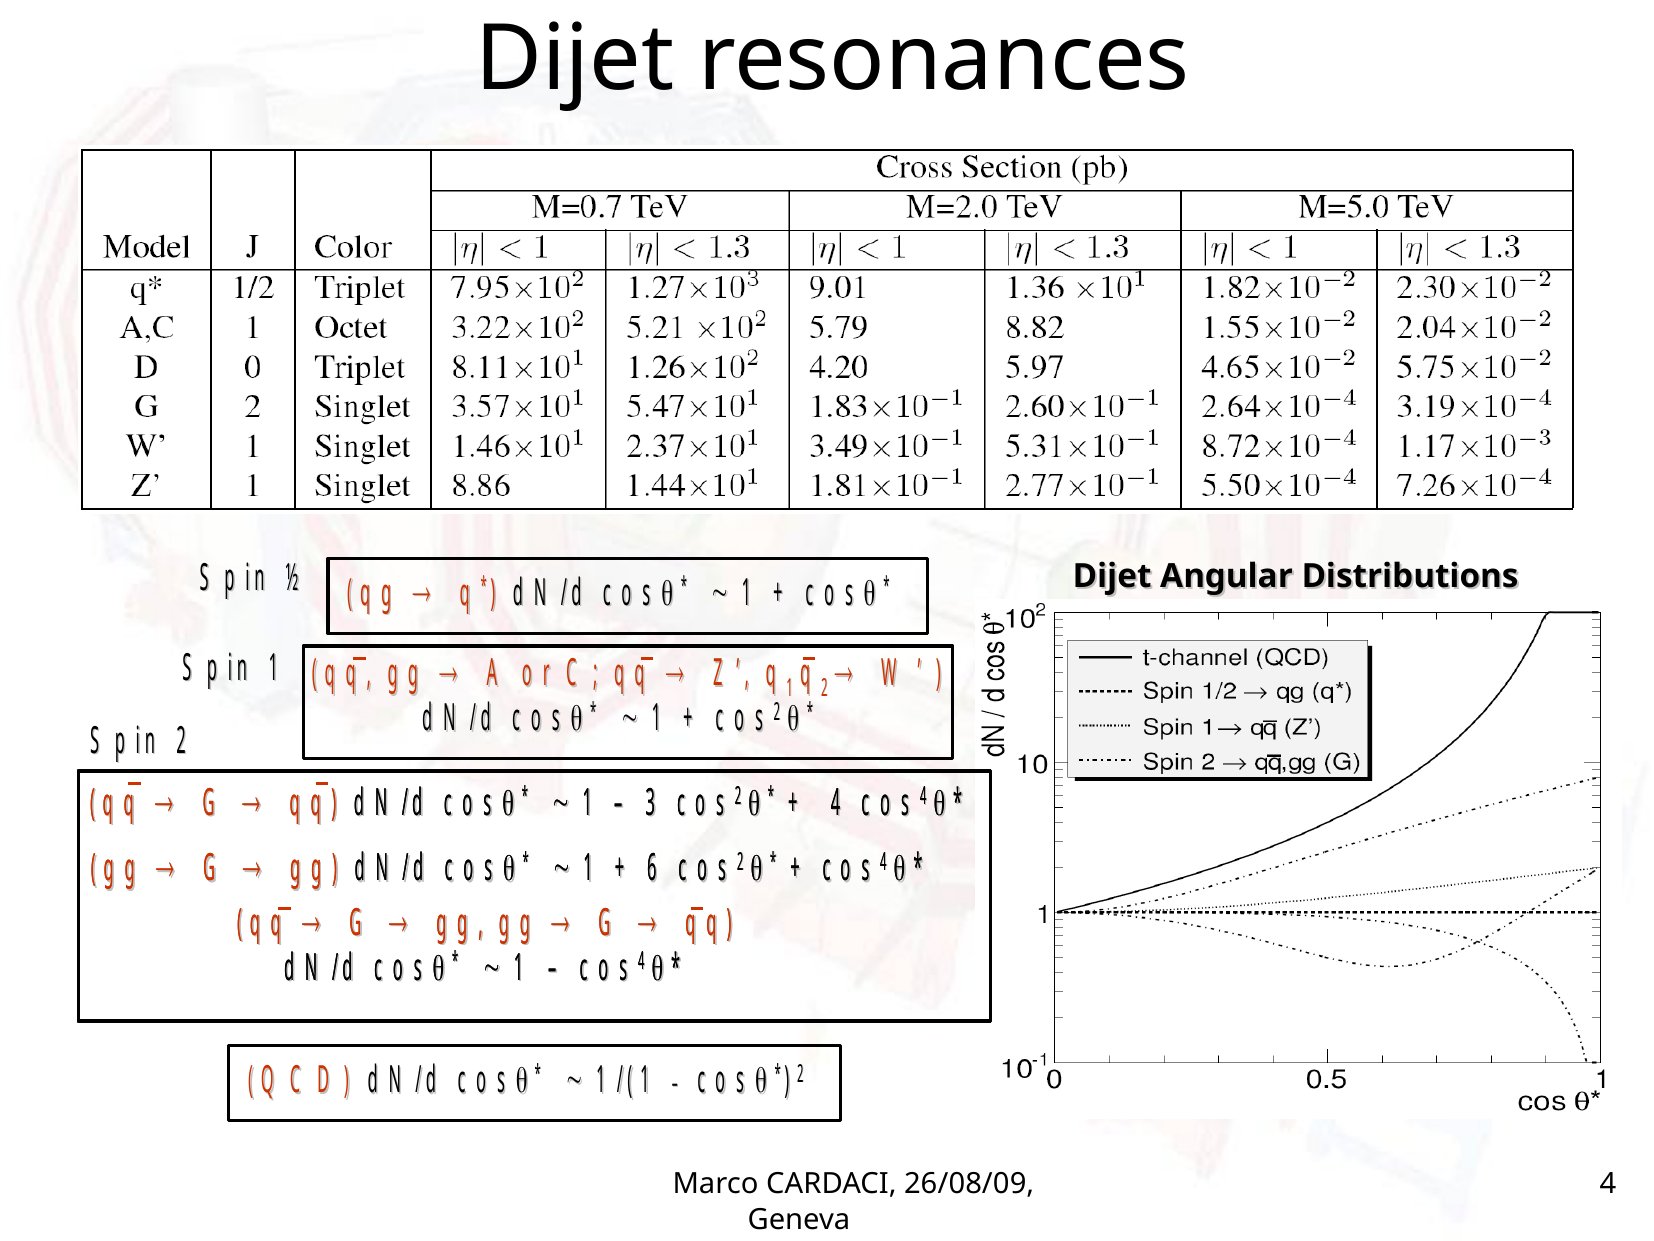

# Dijet resonances
Dijet Angular Distributions
Marco CARDACI, 26/08/09, Geneva
4